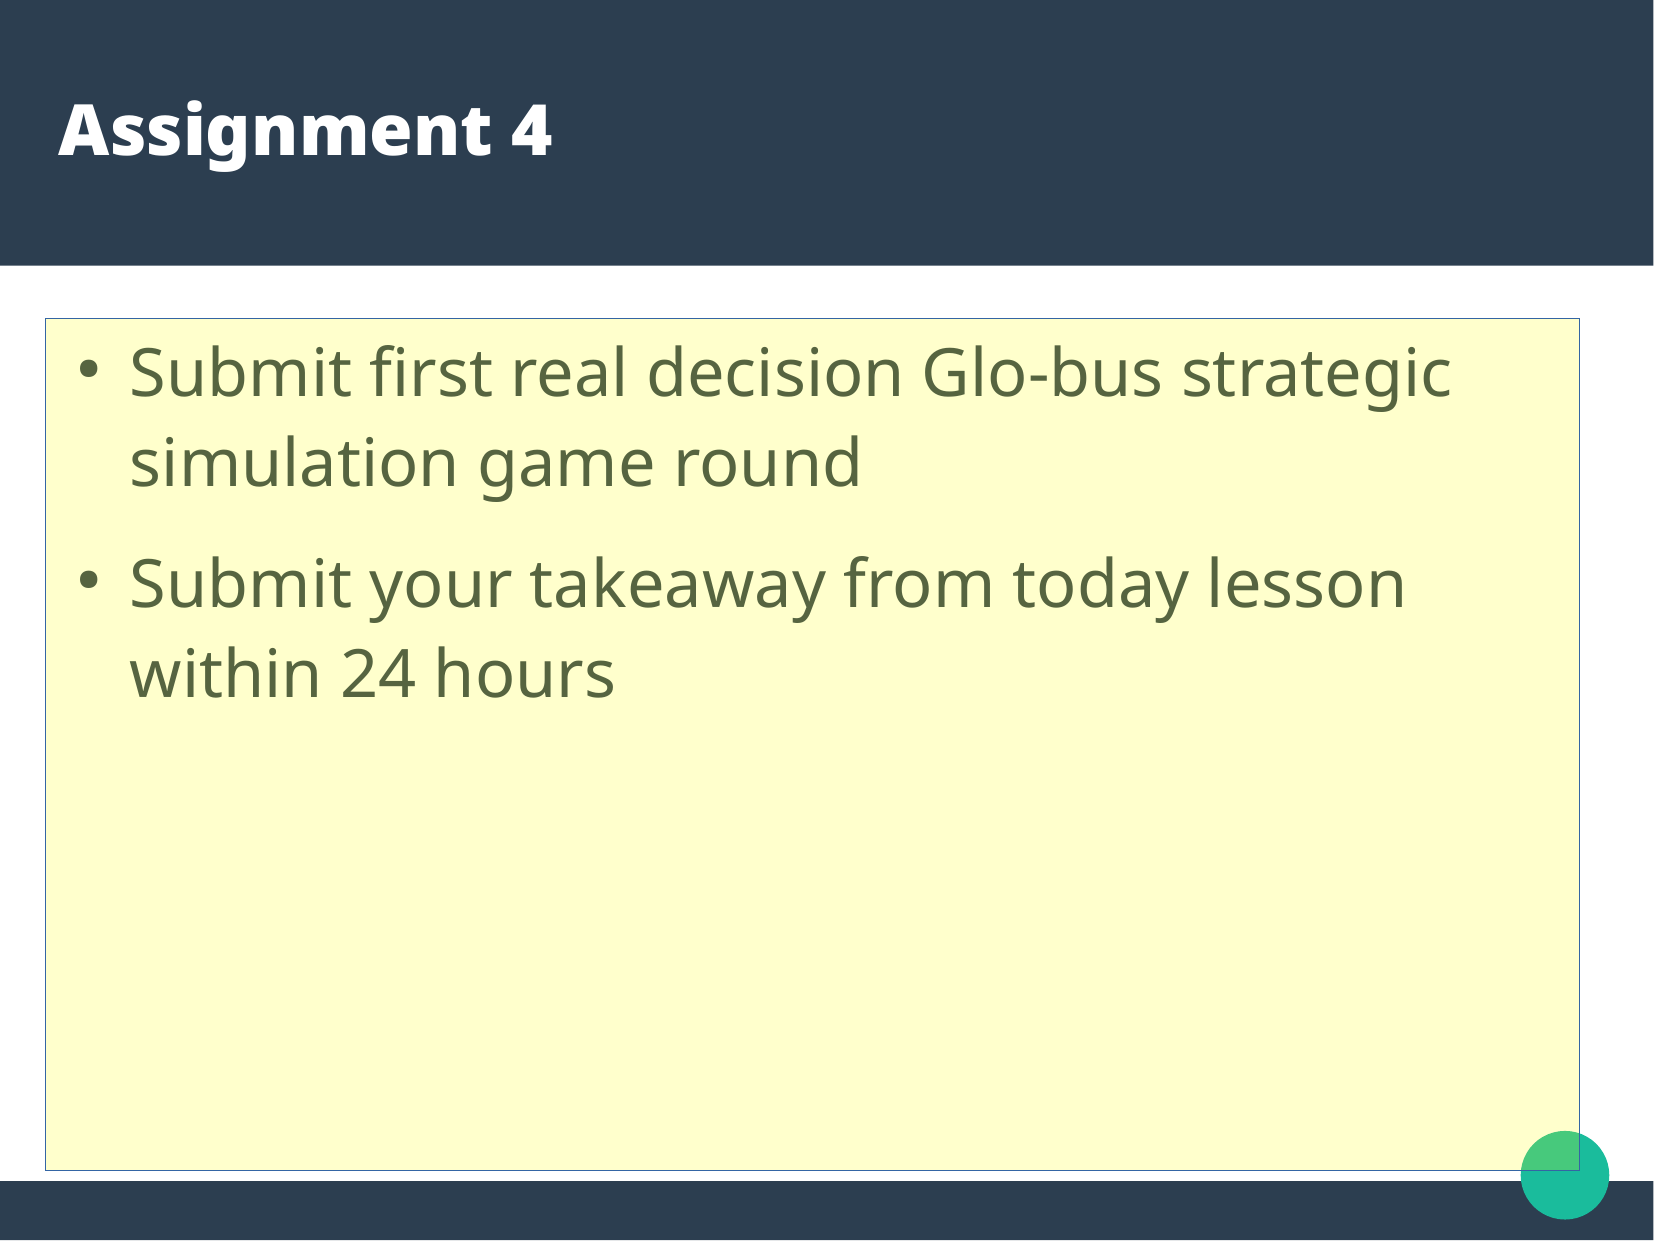

# Assignment 4
Submit first real decision Glo-bus strategic simulation game round
Submit your takeaway from today lesson within 24 hours